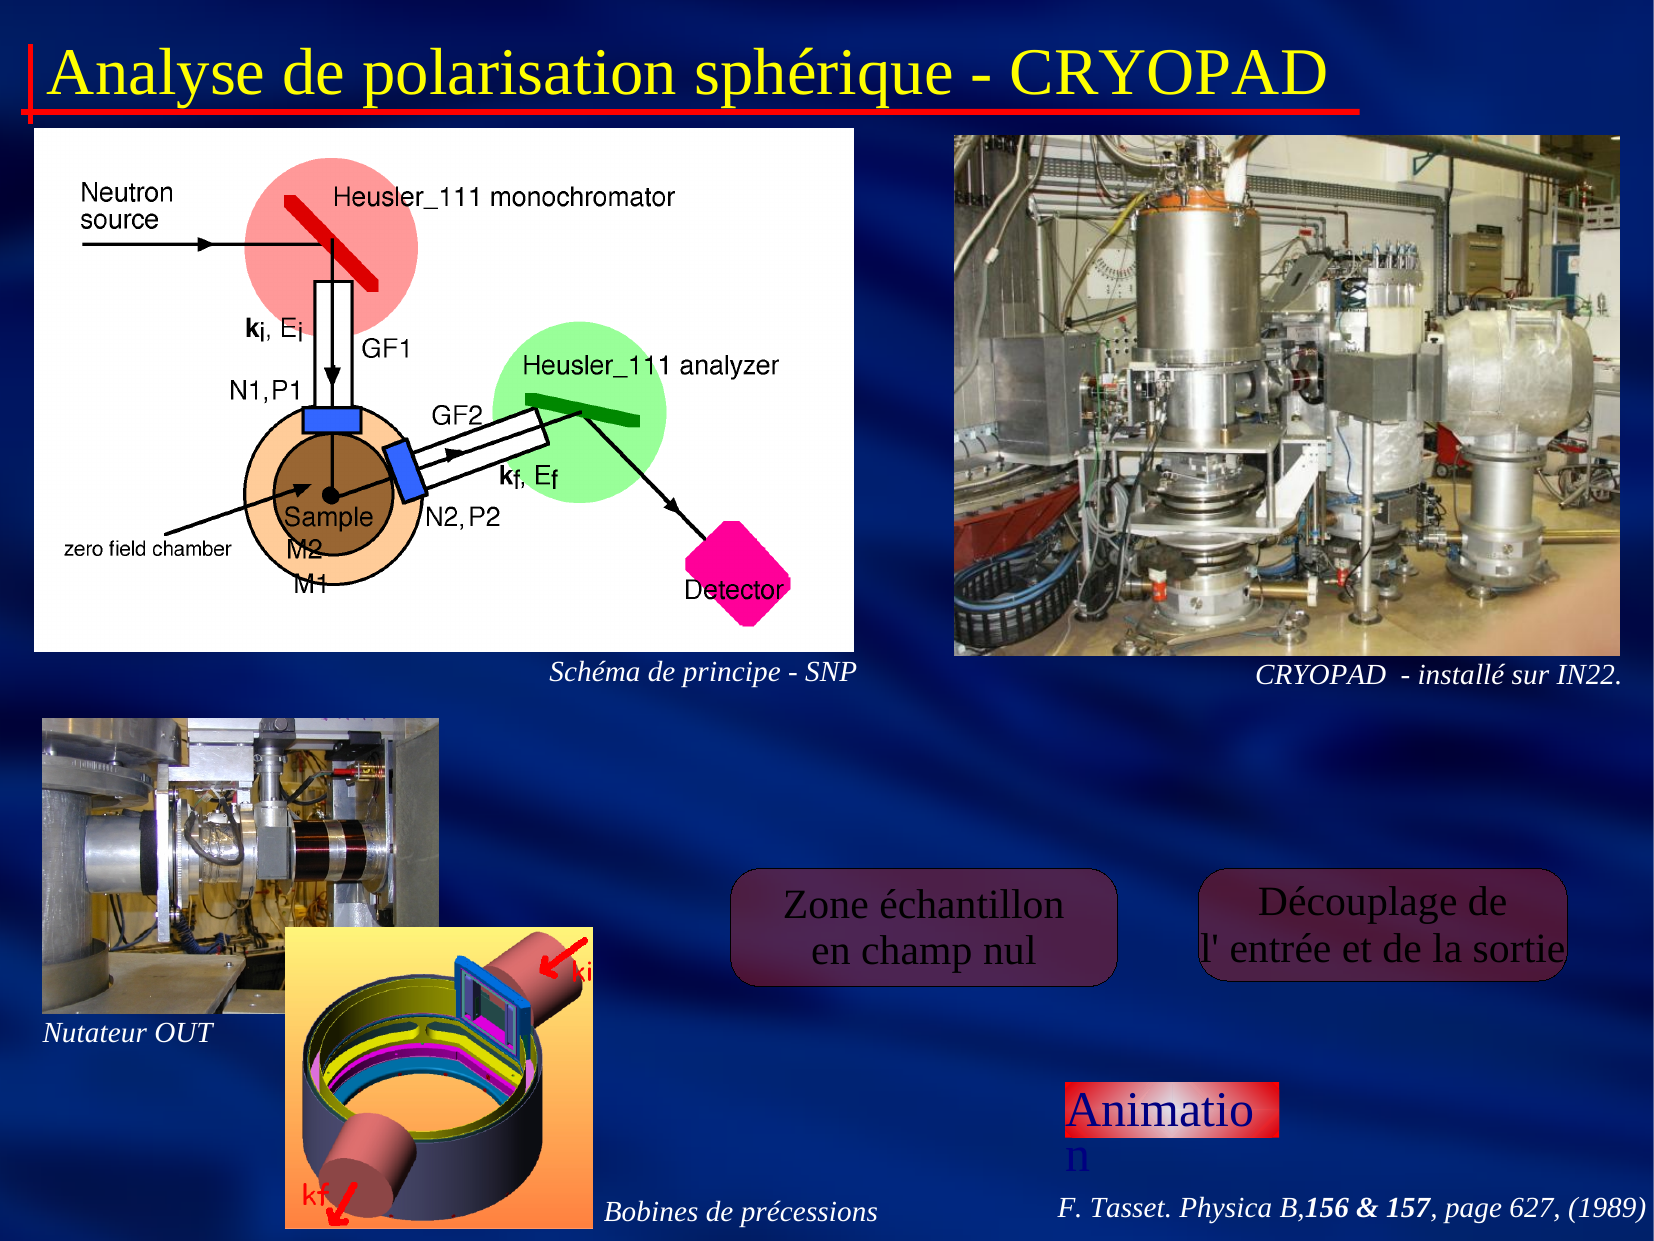

Analyse de polarisation sphérique - CRYOPAD
Schéma de principe - SNP
CRYOPAD - installé sur IN22.
Nutateur OUT
Bobines de précessions
Zone échantillon
en champ nul
Découplage de
l' entrée et de la sortie
Animation
F. Tasset. Physica B,156 & 157, page 627, (1989)